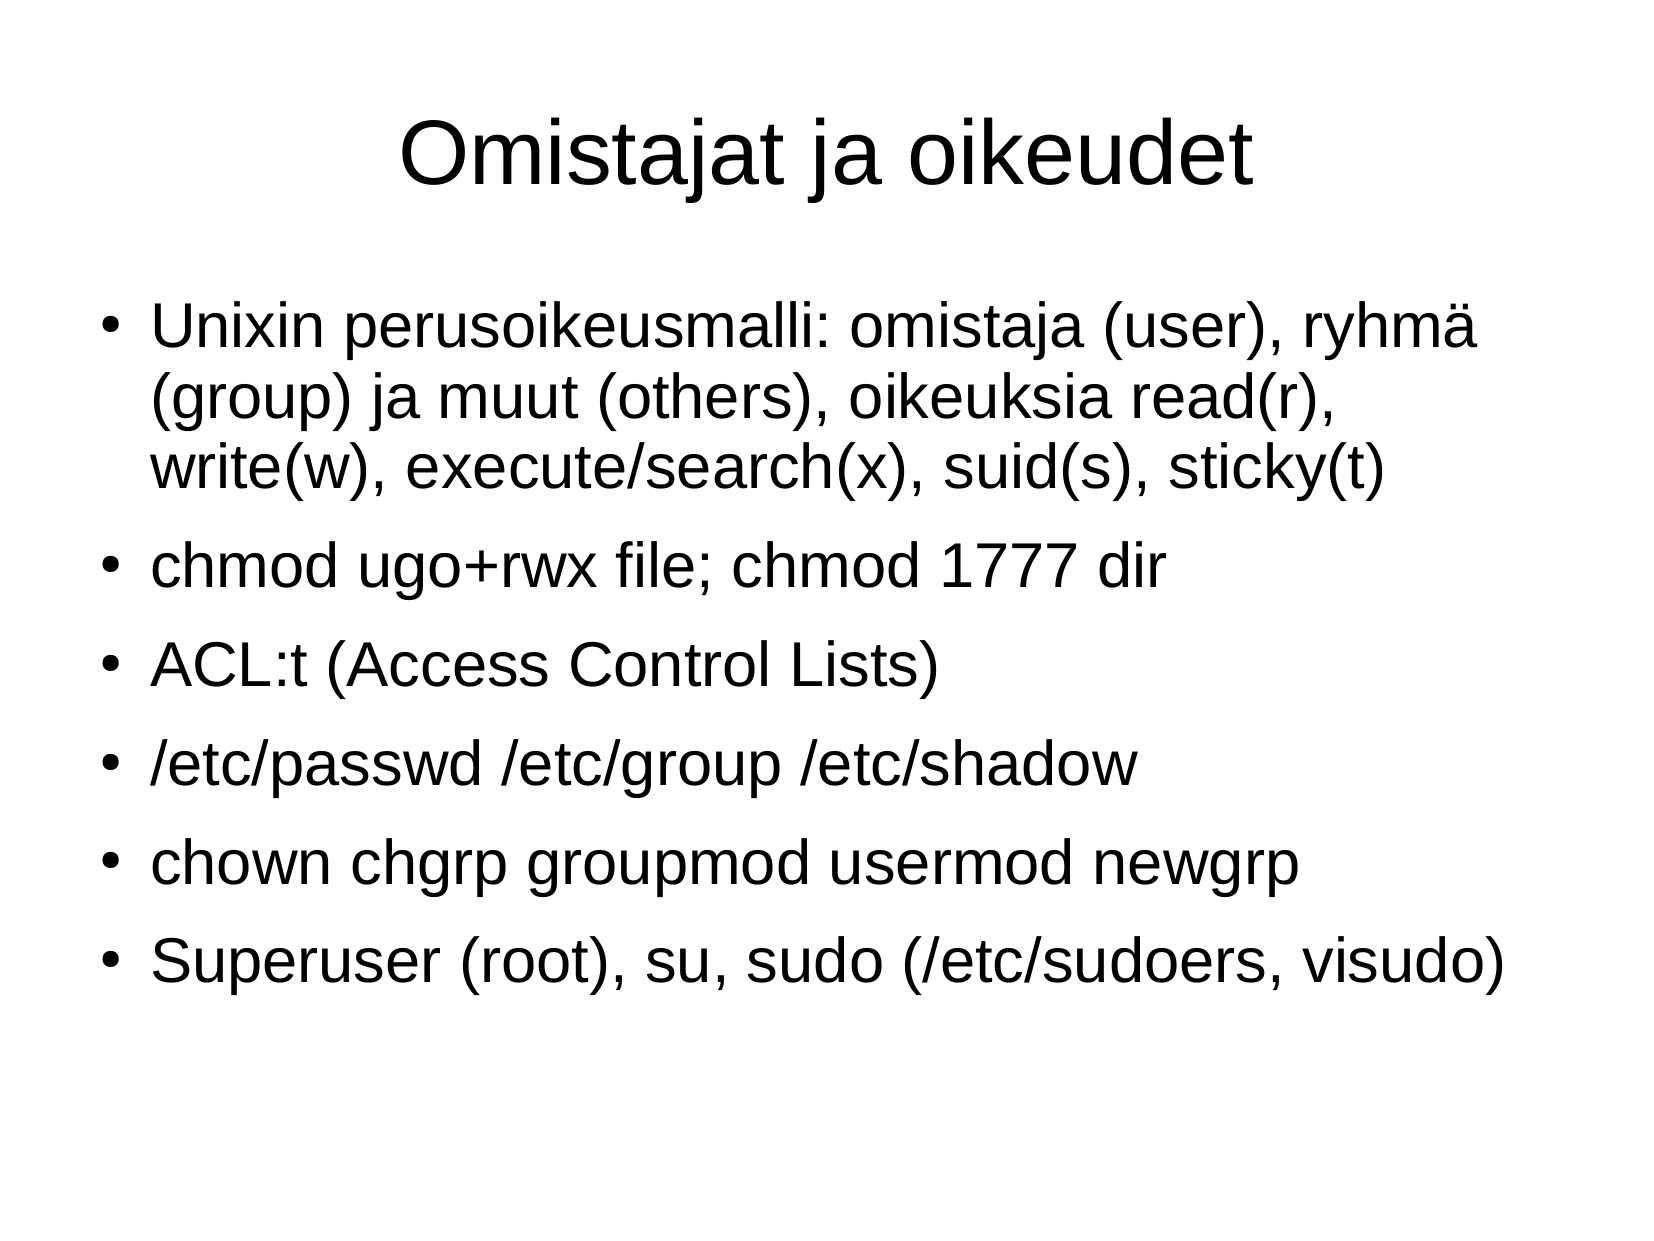

# Omistajat ja oikeudet
Unixin perusoikeusmalli: omistaja (user), ryhmä (group) ja muut (others), oikeuksia read(r), write(w), execute/search(x), suid(s), sticky(t)
chmod ugo+rwx file; chmod 1777 dir
ACL:t (Access Control Lists)
/etc/passwd /etc/group /etc/shadow
chown chgrp groupmod usermod newgrp
Superuser (root), su, sudo (/etc/sudoers, visudo)